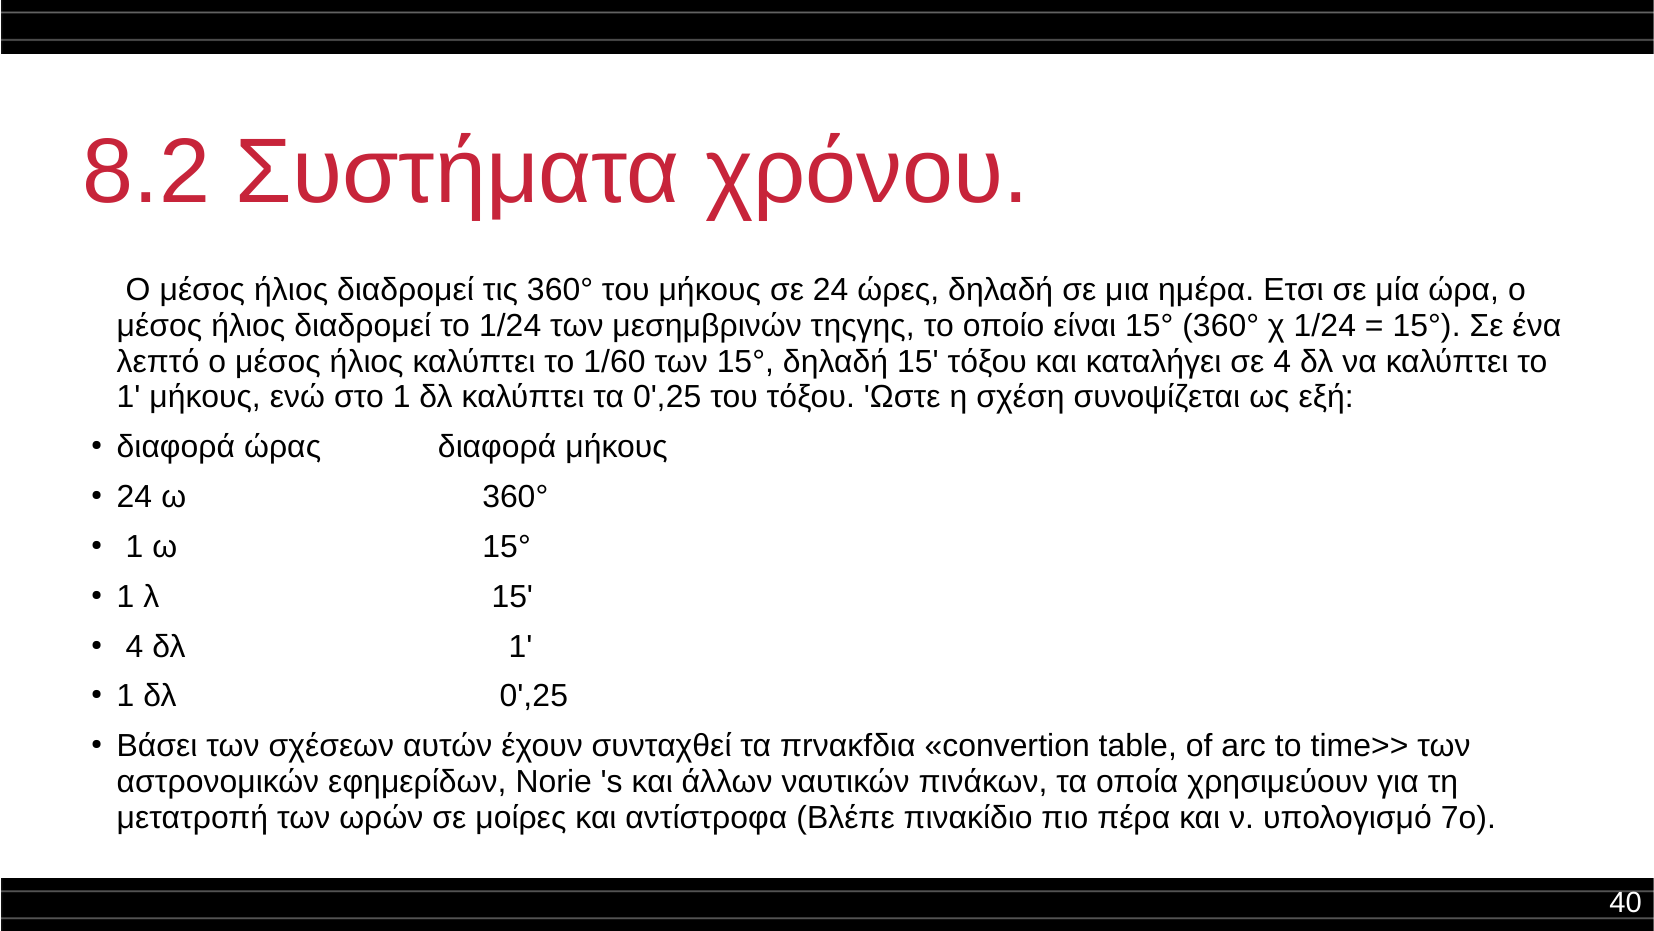

# 8.2 Συστήματα χρόνου.
 Ο μέσος ήλιος διαδρομεί τις 360° του μήκους σε 24 ώρες, δηλαδή σε μια ημέρα. Ετσι σε μία ώρα, ο μέσος ήλιος διαδρομεί το 1/24 των μεσημβρινών τηςγης, το οποίο είναι 15° (360° χ 1/24 = 15°). Σε ένα λεπτό ο μέσος ήλιος καλύπτει το 1/60 των 15°, δηλαδή 15' τόξου και καταλήγει σε 4 δλ να καλύπτει το 1' μήκους, ενώ στο 1 δλ καλύπτει τα 0',25 του τόξου. 'Ωστε η σχέση συνοψίζεται ως εξή:
διαφορά ώρας διαφορά μήκους
24 ω 360°
 1 ω 15°
1 λ 15'
 4 δλ 1'
1 δλ 0',25
Βάσει των σχέσεων αυτών έχουν συνταχθεί τα πrνακfδια «convertion table, οf arc to time>> των αστρονομικών εφημερίδων, Norie 's και άλλων ναυτικών πινάκων, τα οποία χρησιμεύουν για τη μετατροπή των ωρών σε μοίρες και αντίστροφα (Βλέπε πινακίδιο πιο πέρα και ν. υπολογισμό 7ο).